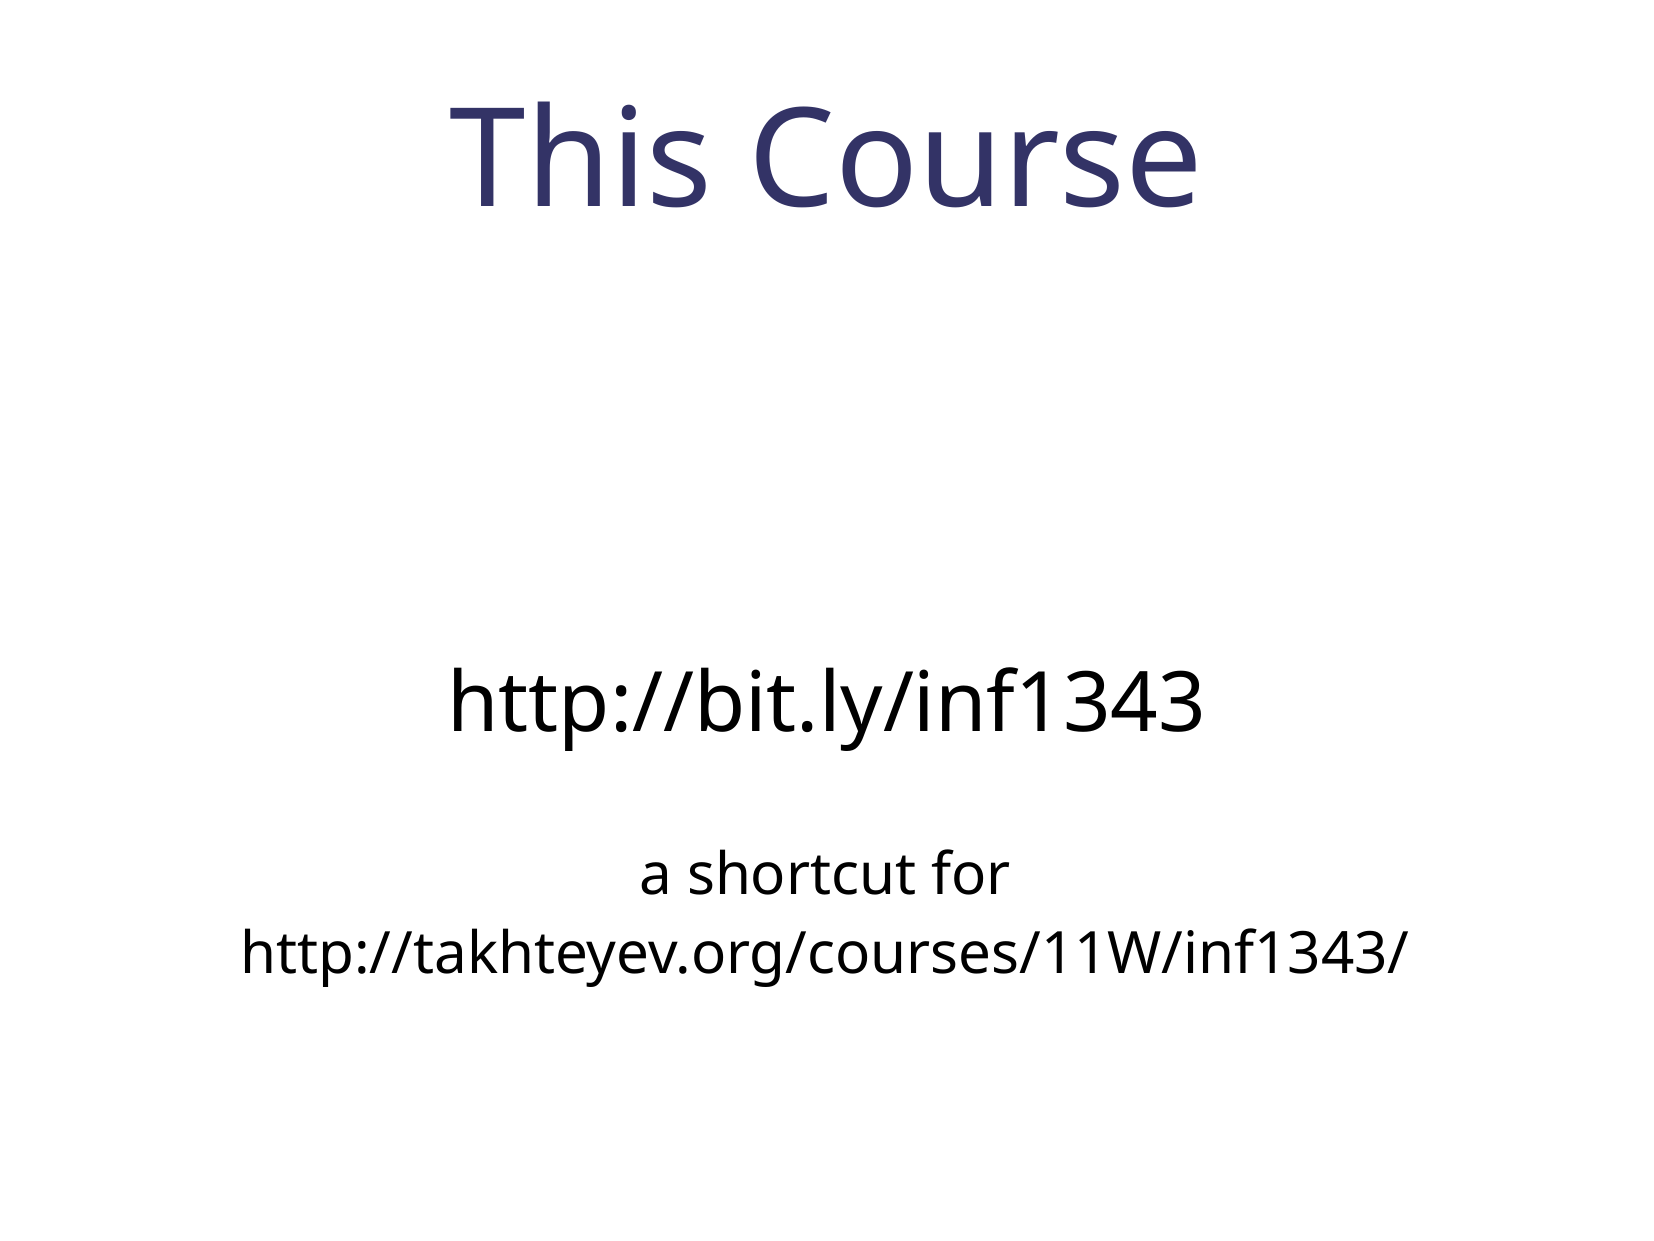

# This Course
http://bit.ly/inf1343
a shortcut for
http://takhteyev.org/courses/11W/inf1343/